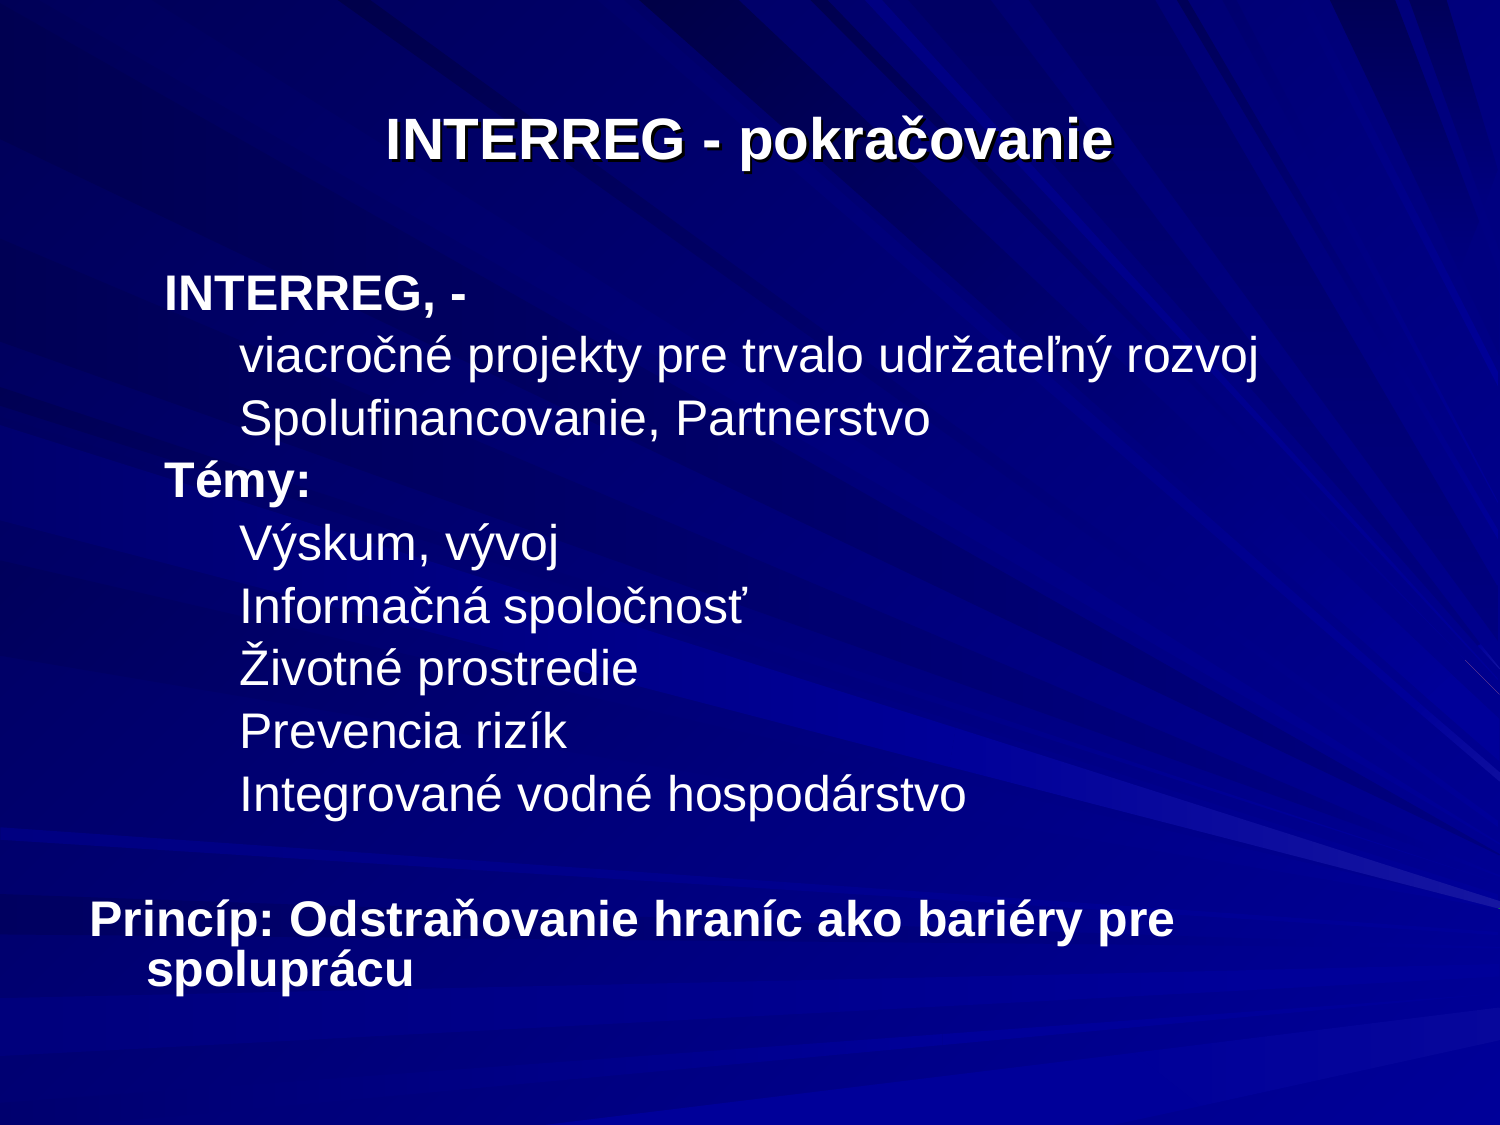

# INTERREG - pokračovanie
INTERREG, -
viacročné projekty pre trvalo udržateľný rozvoj
Spolufinancovanie, Partnerstvo
Témy:
Výskum, vývoj
Informačná spoločnosť
Životné prostredie
Prevencia rizík
Integrované vodné hospodárstvo
Princíp: Odstraňovanie hraníc ako bariéry pre spoluprácu